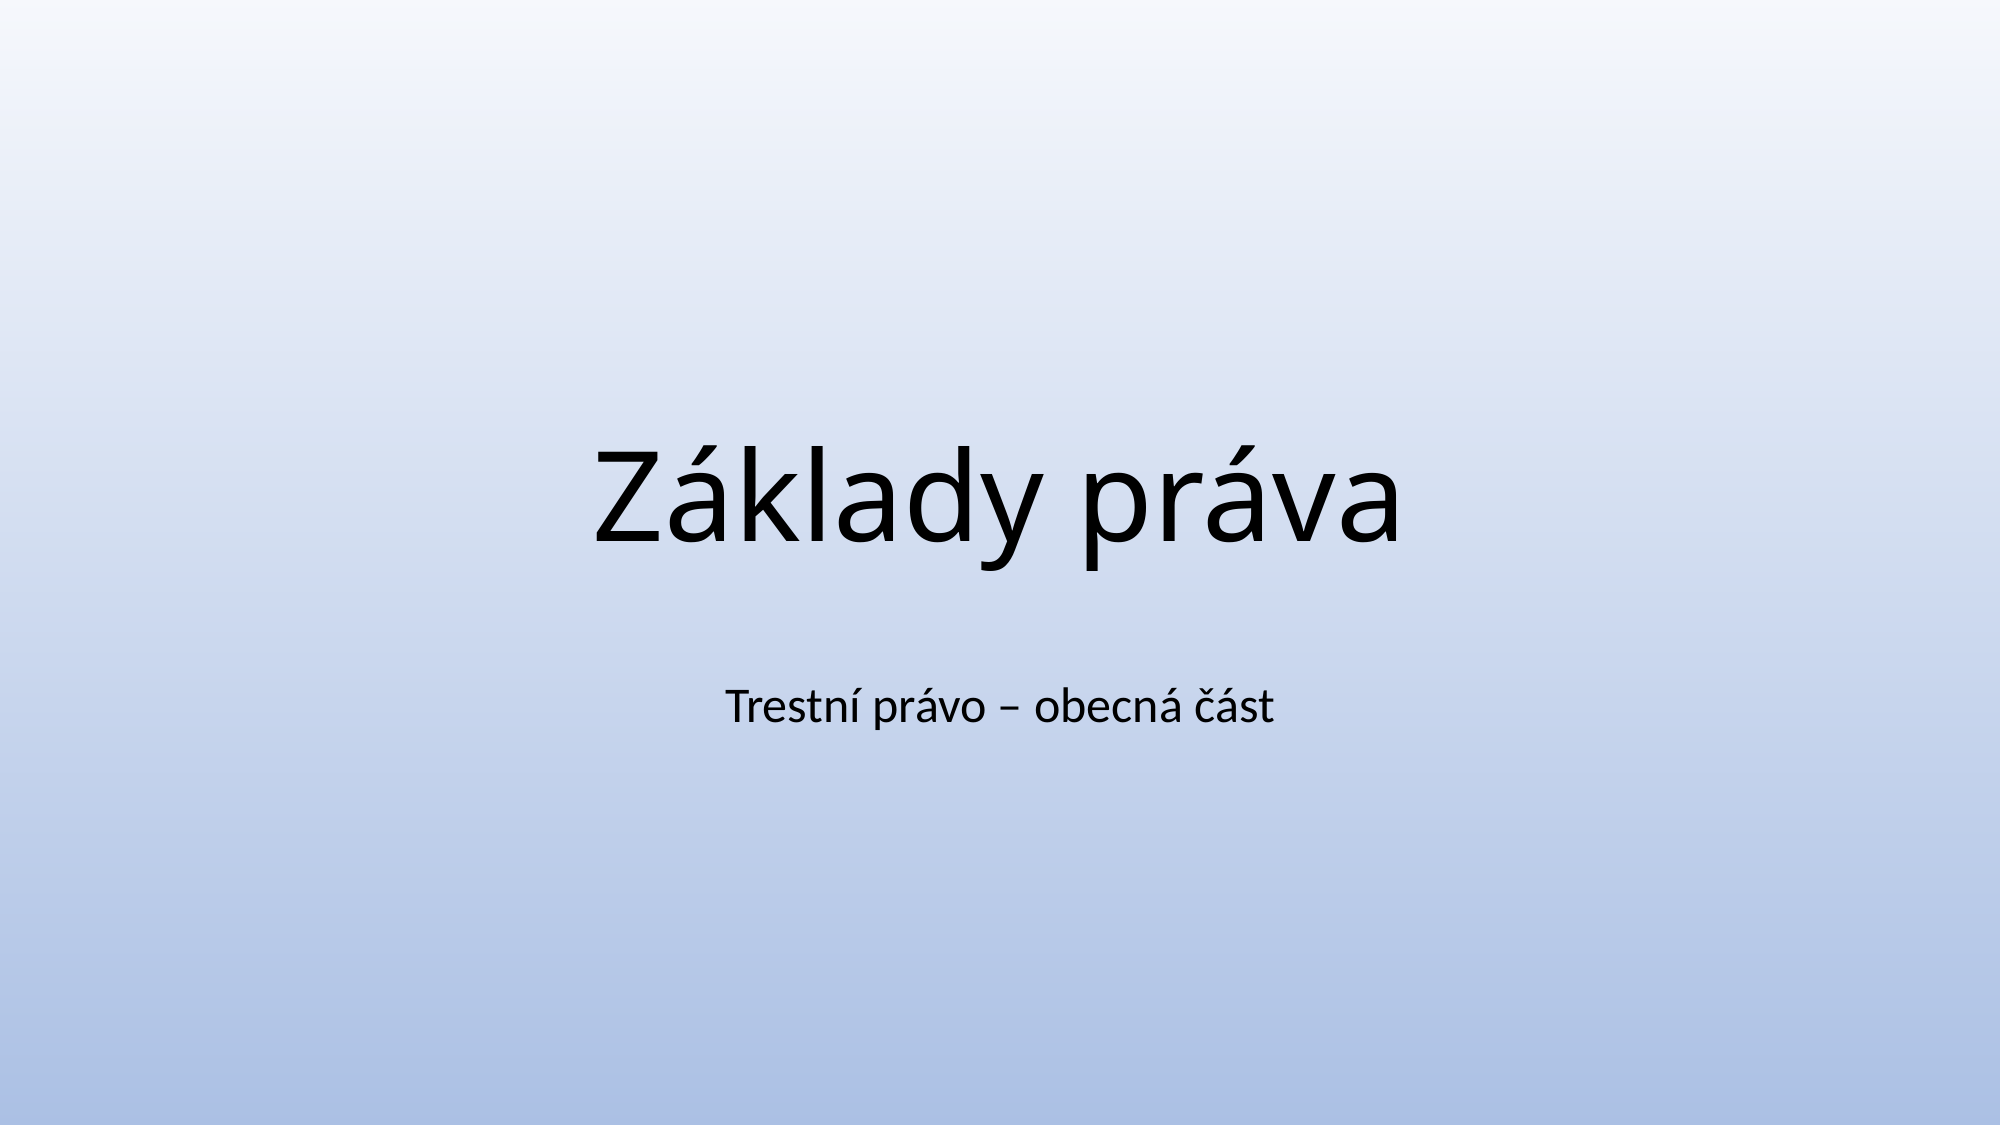

# Základy práva
Trestní právo – obecná část